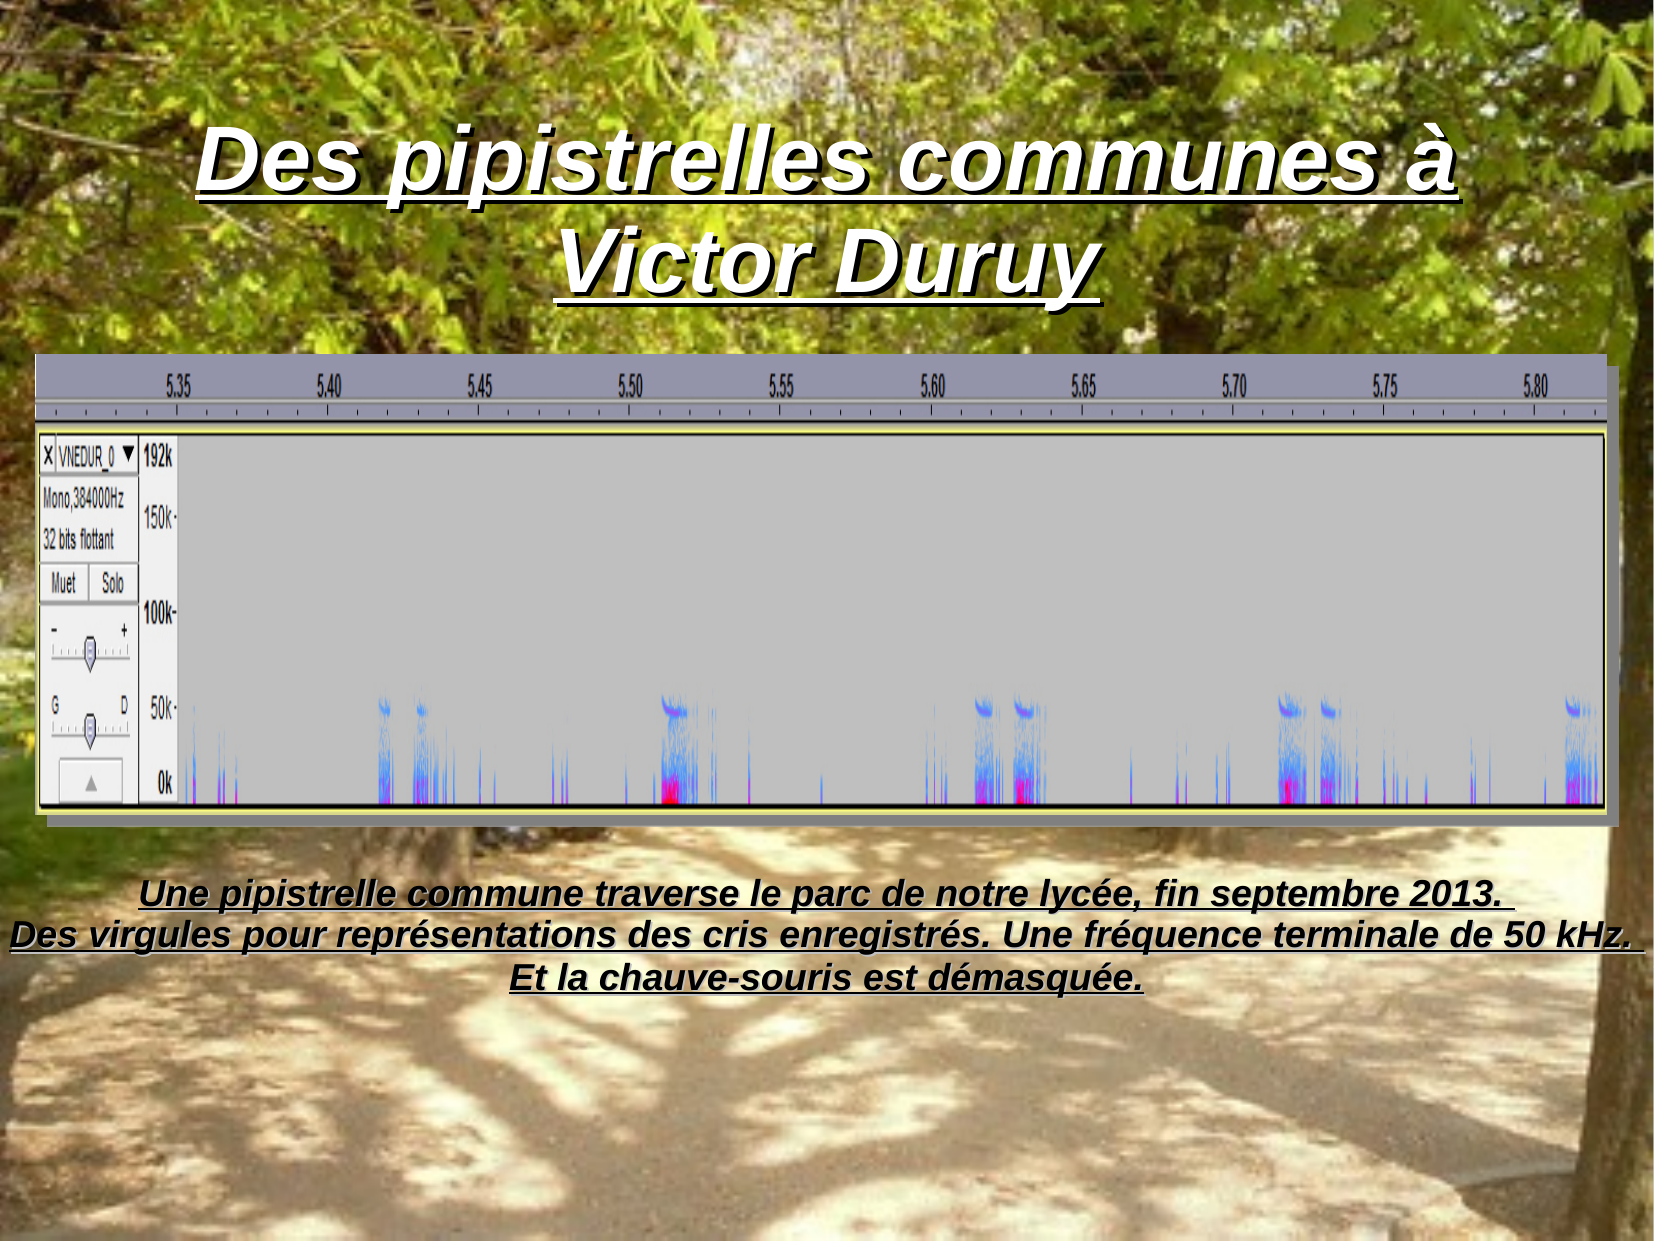

# Des pipistrelles communes à Victor Duruy